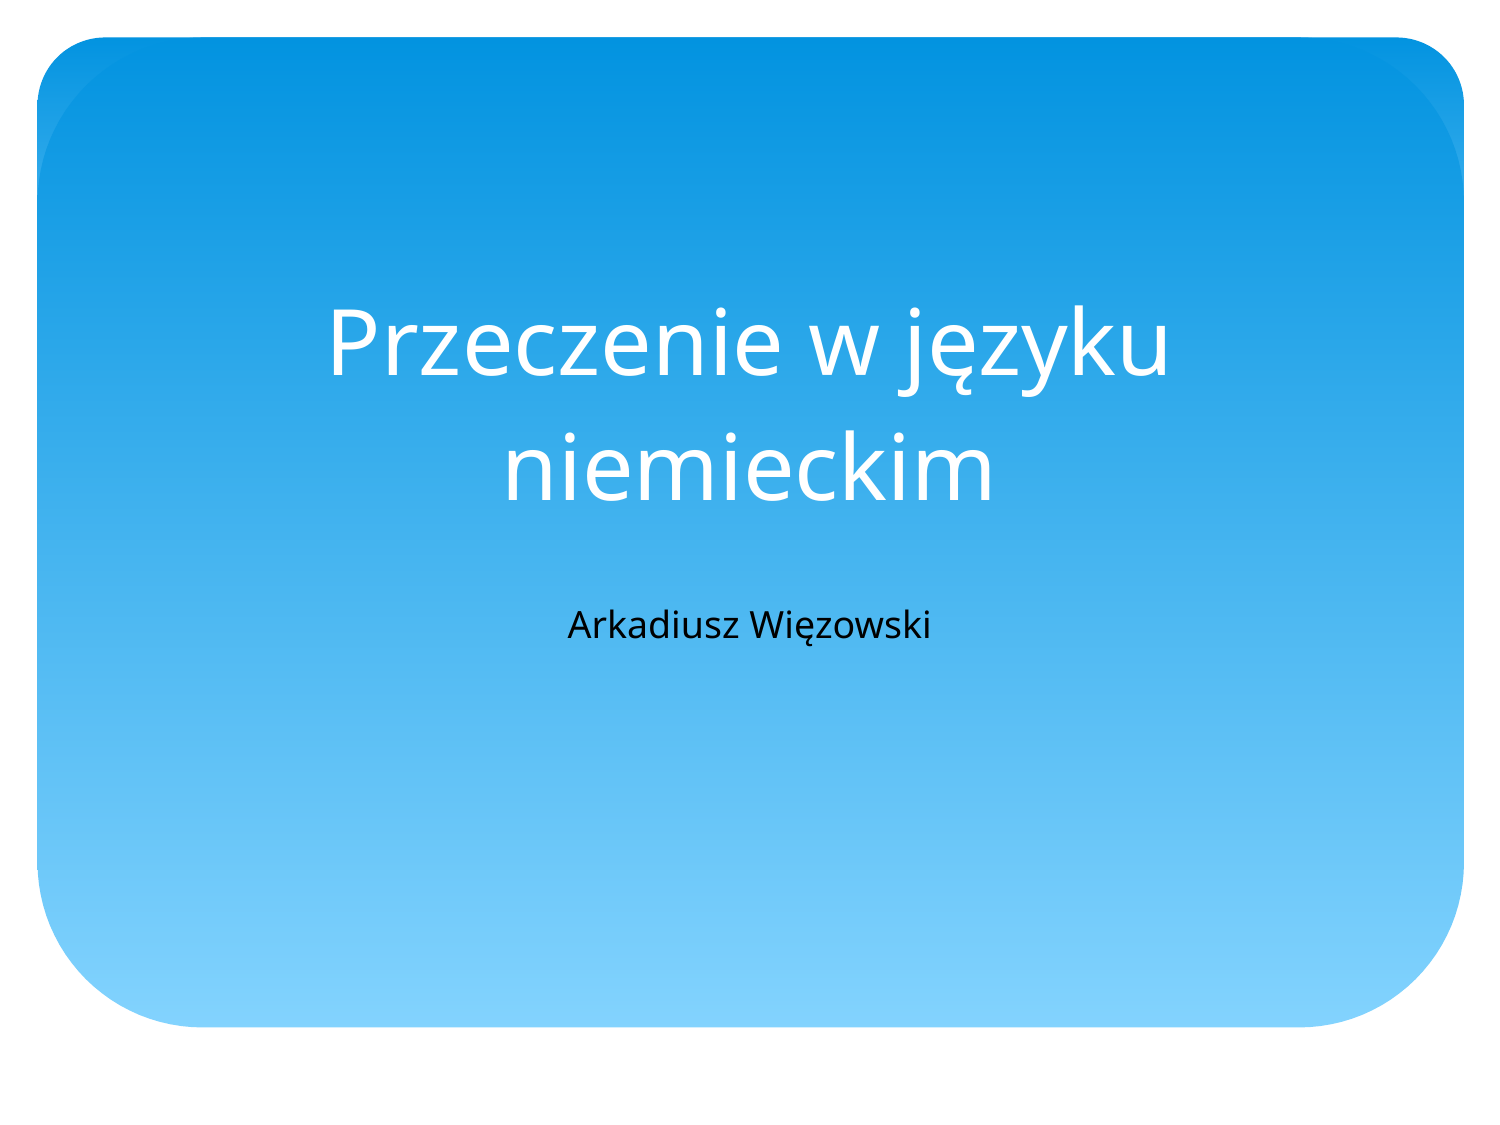

# Przeczenie w języku niemieckim
Arkadiusz Więzowski